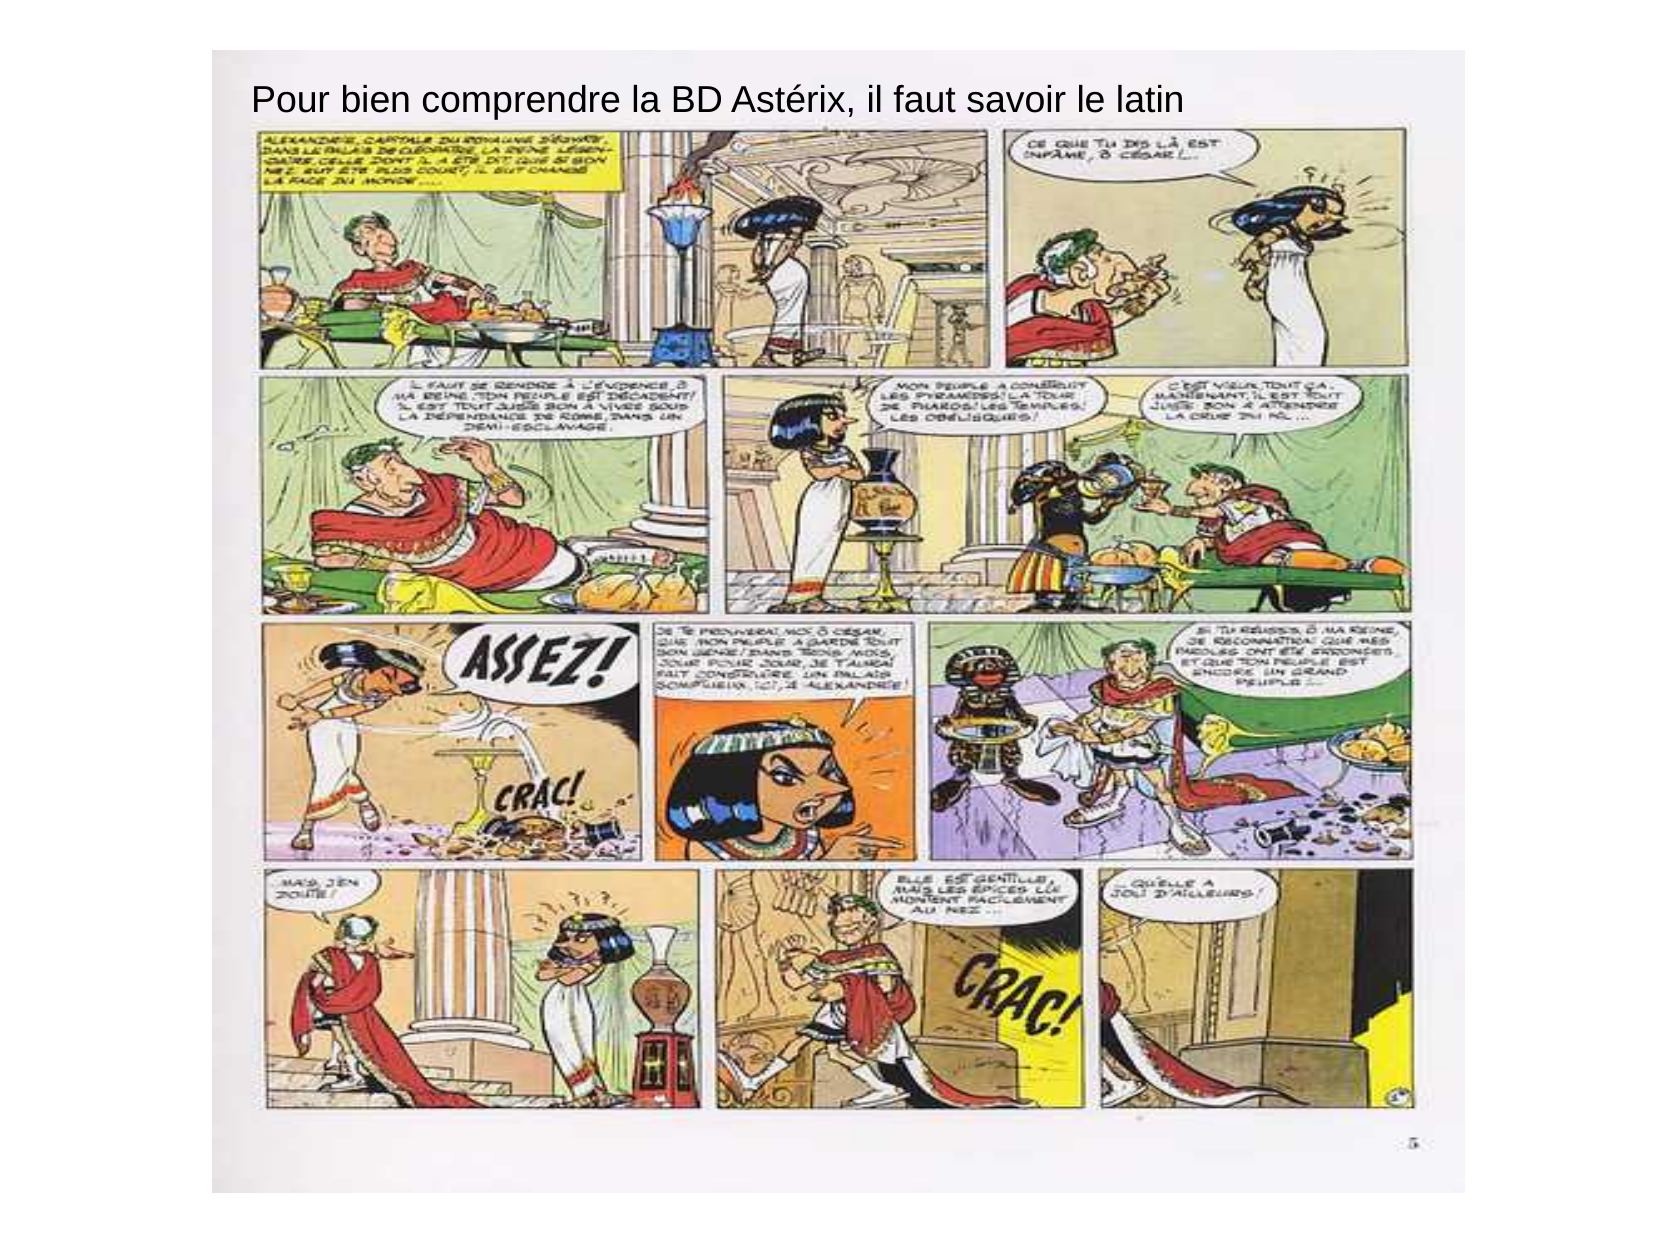

Pour bien comprendre la BD Astérix, il faut savoir le latin